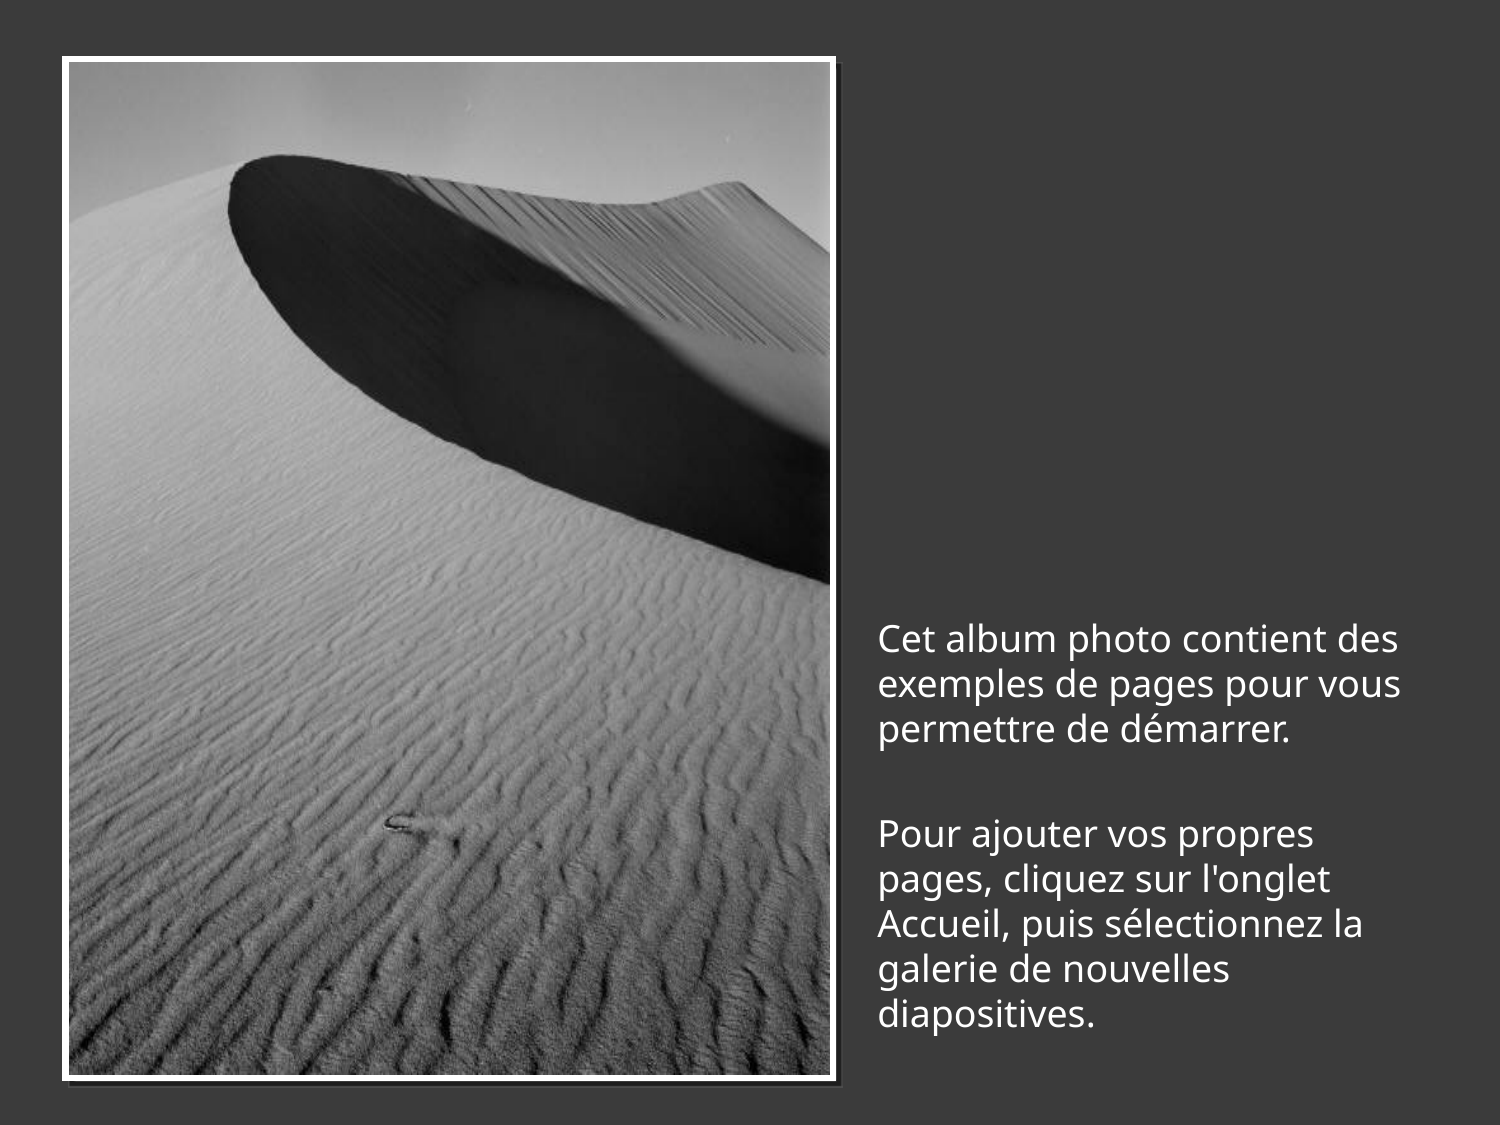

# Cet album photo contient des exemples de pages pour vous permettre de démarrer.
Pour ajouter vos propres pages, cliquez sur l'onglet Accueil, puis sélectionnez la galerie de nouvelles diapositives.